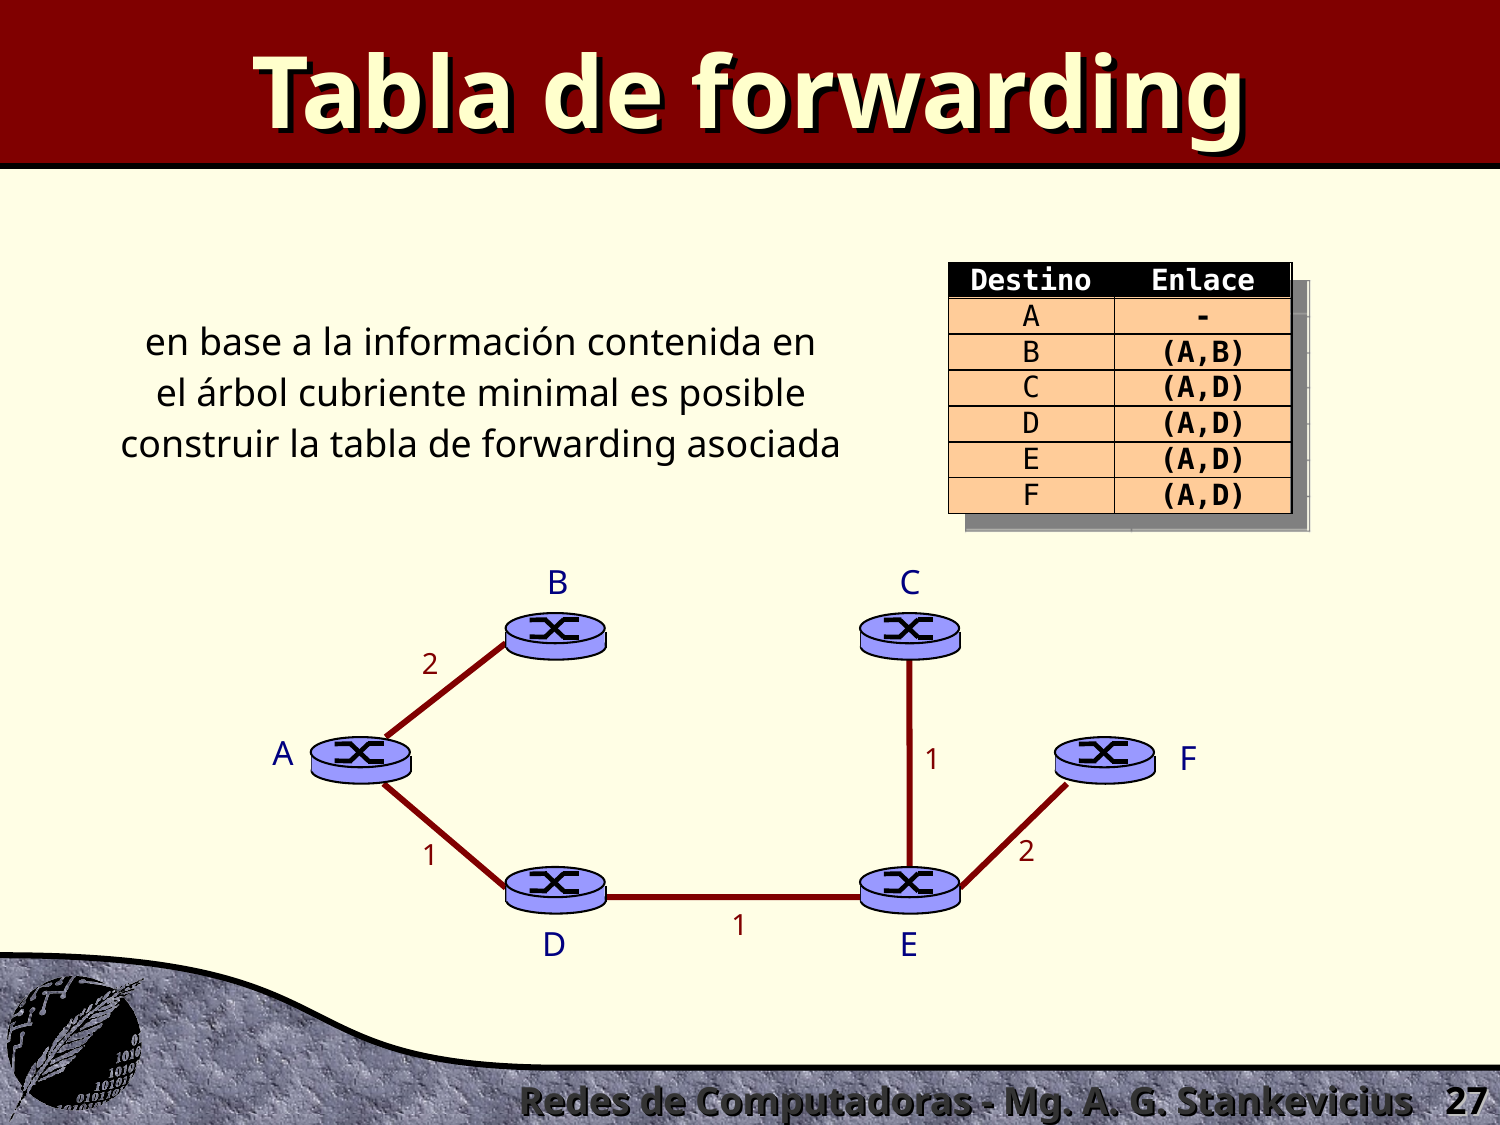

# Tabla de forwarding
en base a la información contenida en
el árbol cubriente minimal es posible
construir la tabla de forwarding asociada
B
C
2
A
F
1
2
1
1
D
E
27